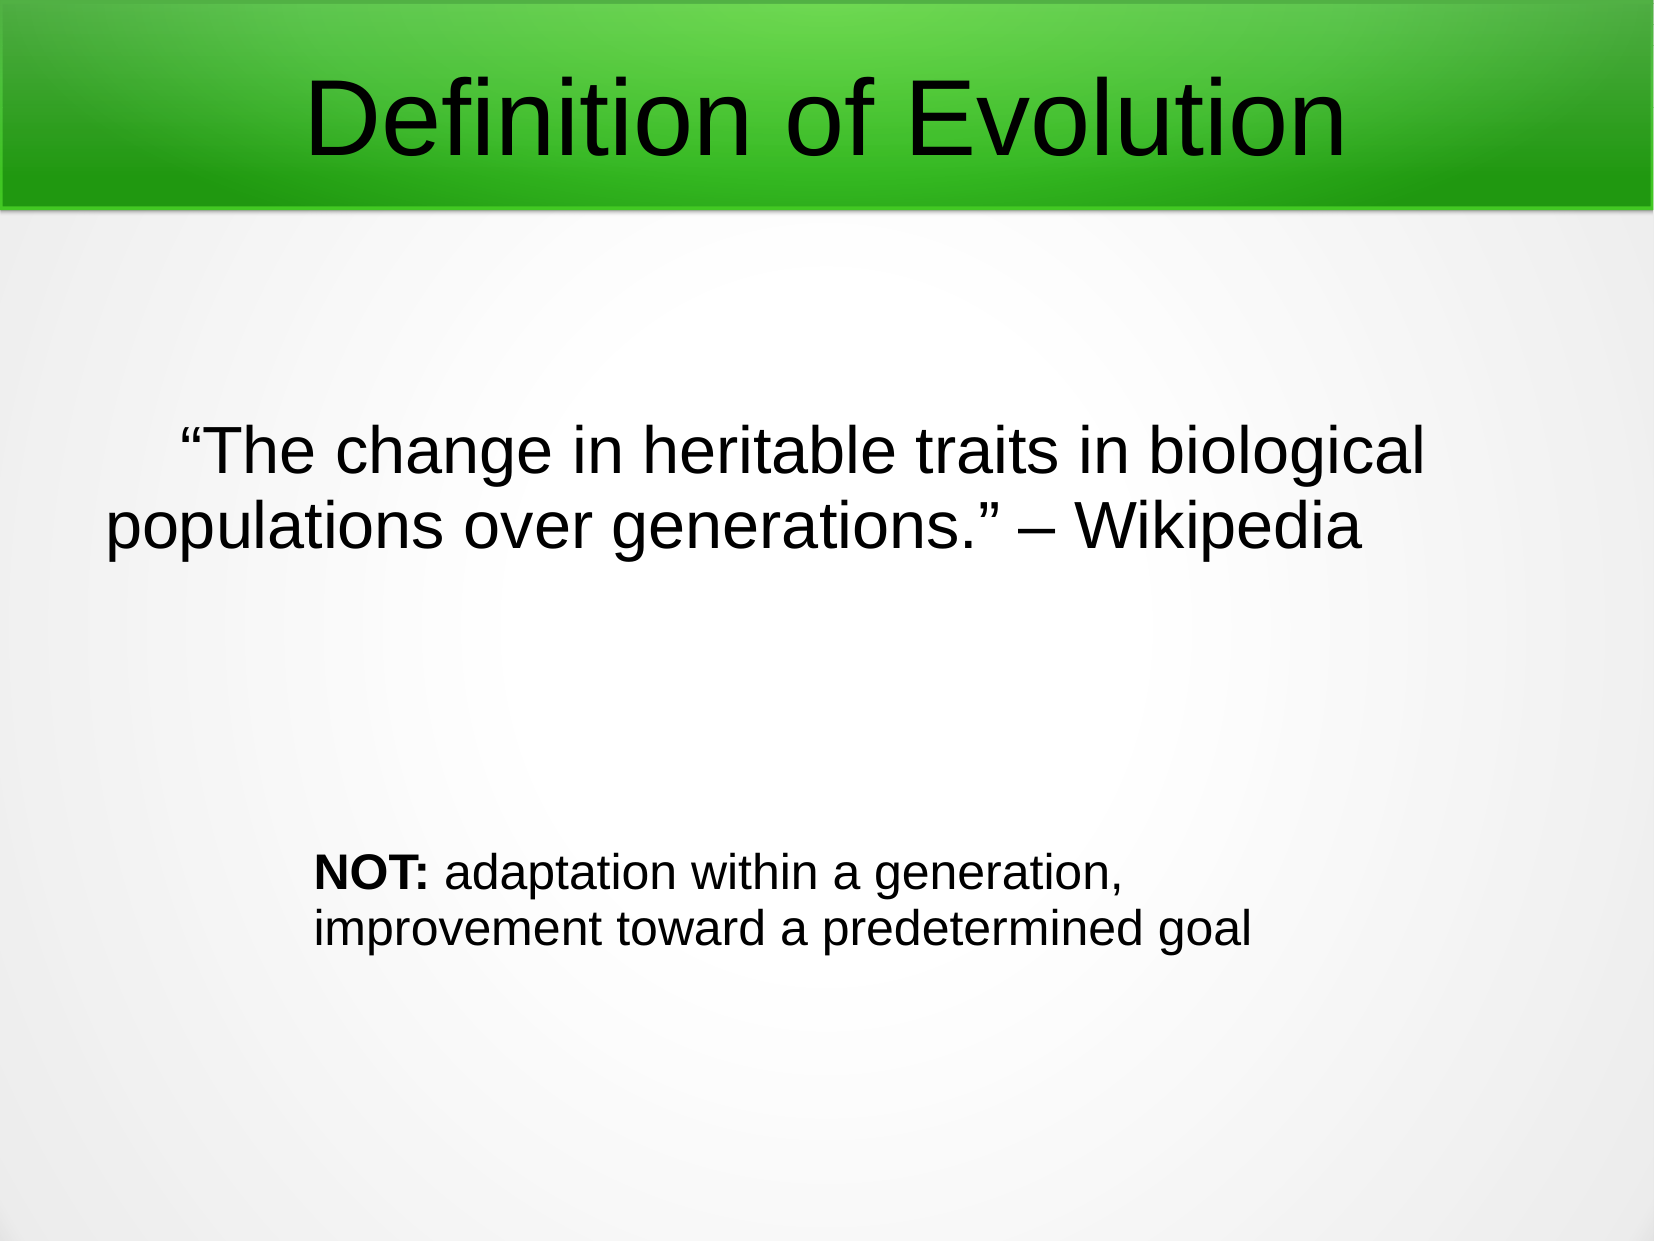

# Definition of Evolution
	“The change in heritable traits in biological populations over generations.” – Wikipedia
NOT: adaptation within a generation,
improvement toward a predetermined goal